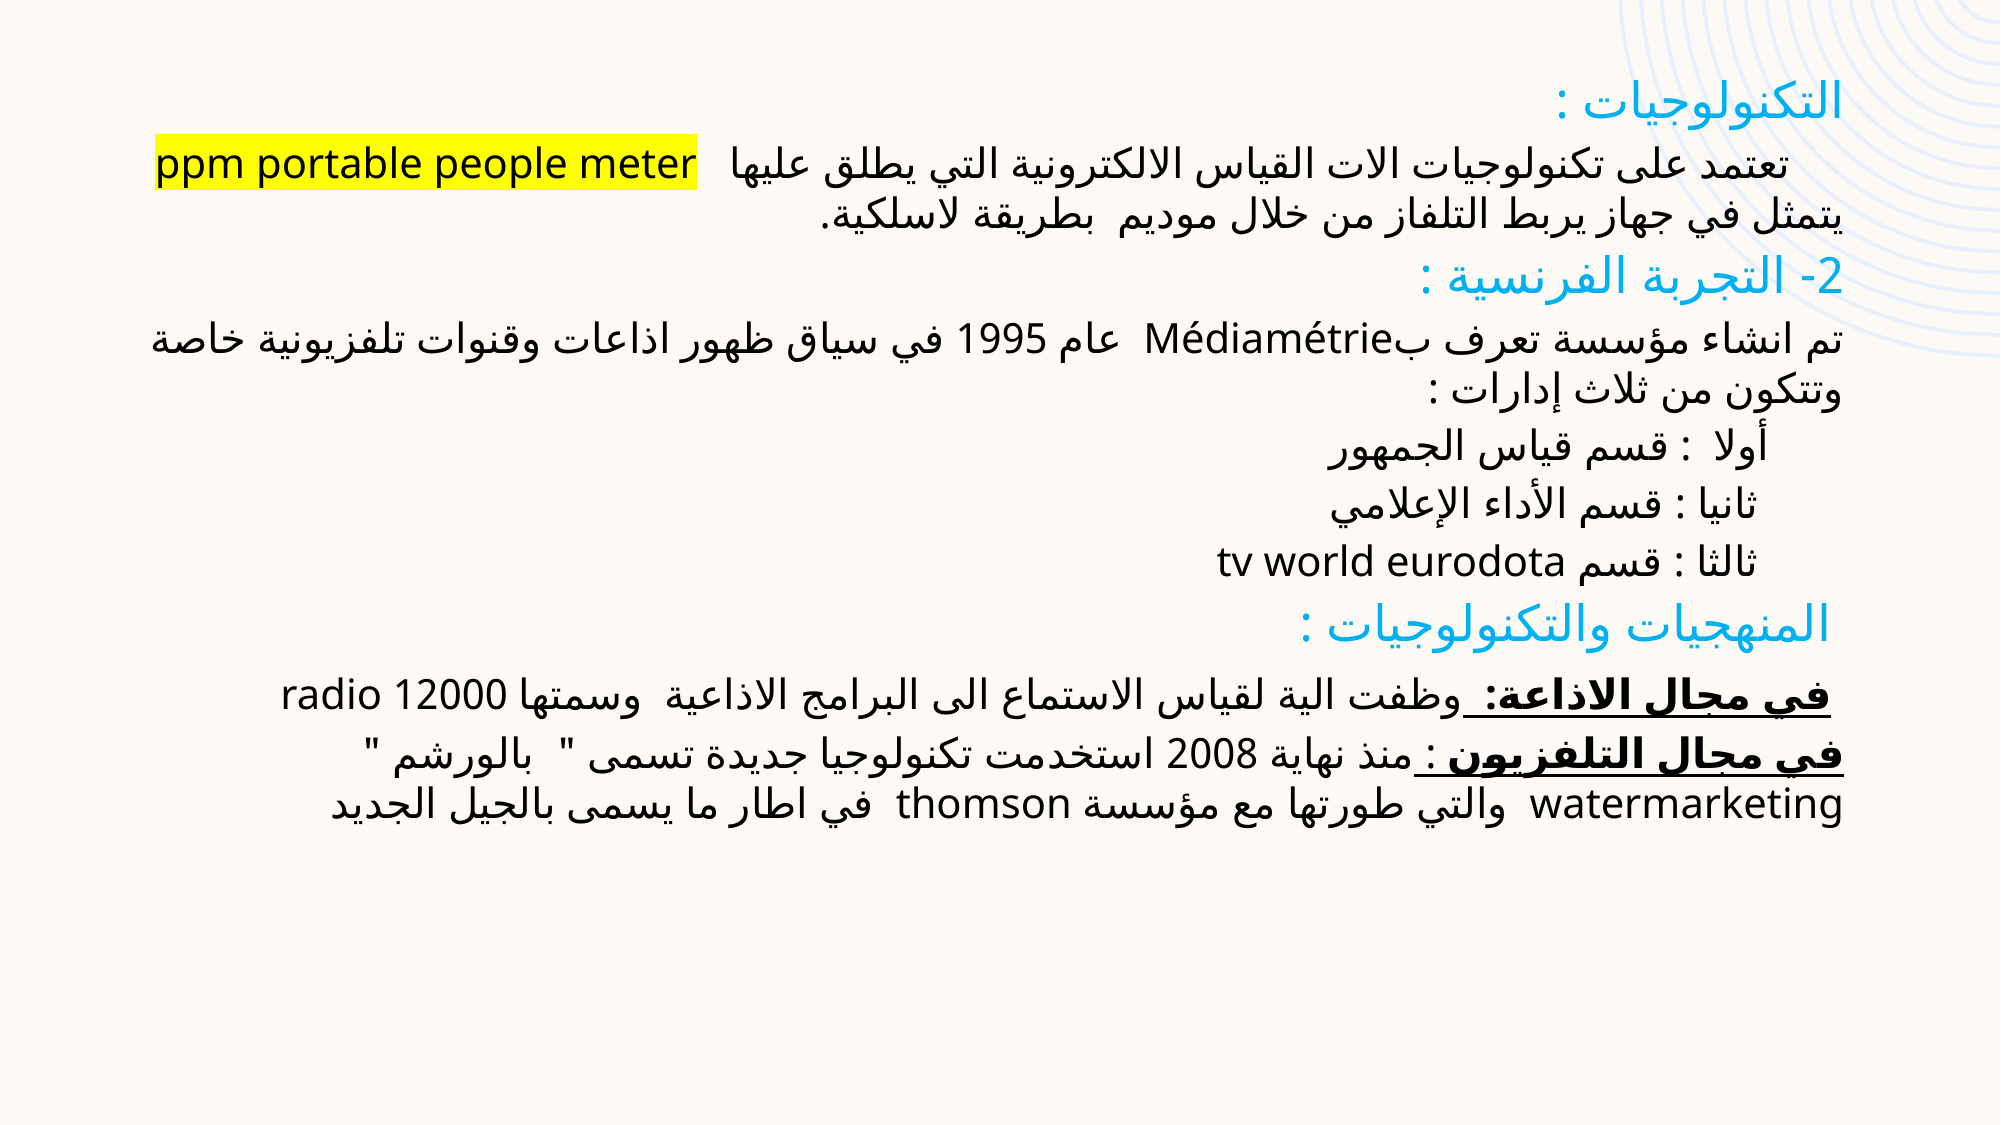

# التكنولوجيات :
 تعتمد على تكنولوجيات الات القياس الالكترونية التي يطلق عليها ppm portable people meter يتمثل في جهاز يربط التلفاز من خلال موديم بطريقة لاسلكية.
2- التجربة الفرنسية :
تم انشاء مؤسسة تعرف بMédiamétrie عام 1995 في سياق ظهور اذاعات وقنوات تلفزيونية خاصة وتتكون من ثلاث إدارات :
 أولا : قسم قياس الجمهور
 ثانيا : قسم الأداء الإعلامي
 ثالثا : قسم tv world eurodota
 المنهجيات والتكنولوجيات :
 في مجال الاذاعة: وظفت الية لقياس الاستماع الى البرامج الاذاعية وسمتها 12000 radio
في مجال التلفزيون : منذ نهاية 2008 استخدمت تكنولوجيا جديدة تسمى " بالورشم " watermarketing والتي طورتها مع مؤسسة thomson في اطار ما يسمى بالجيل الجديد